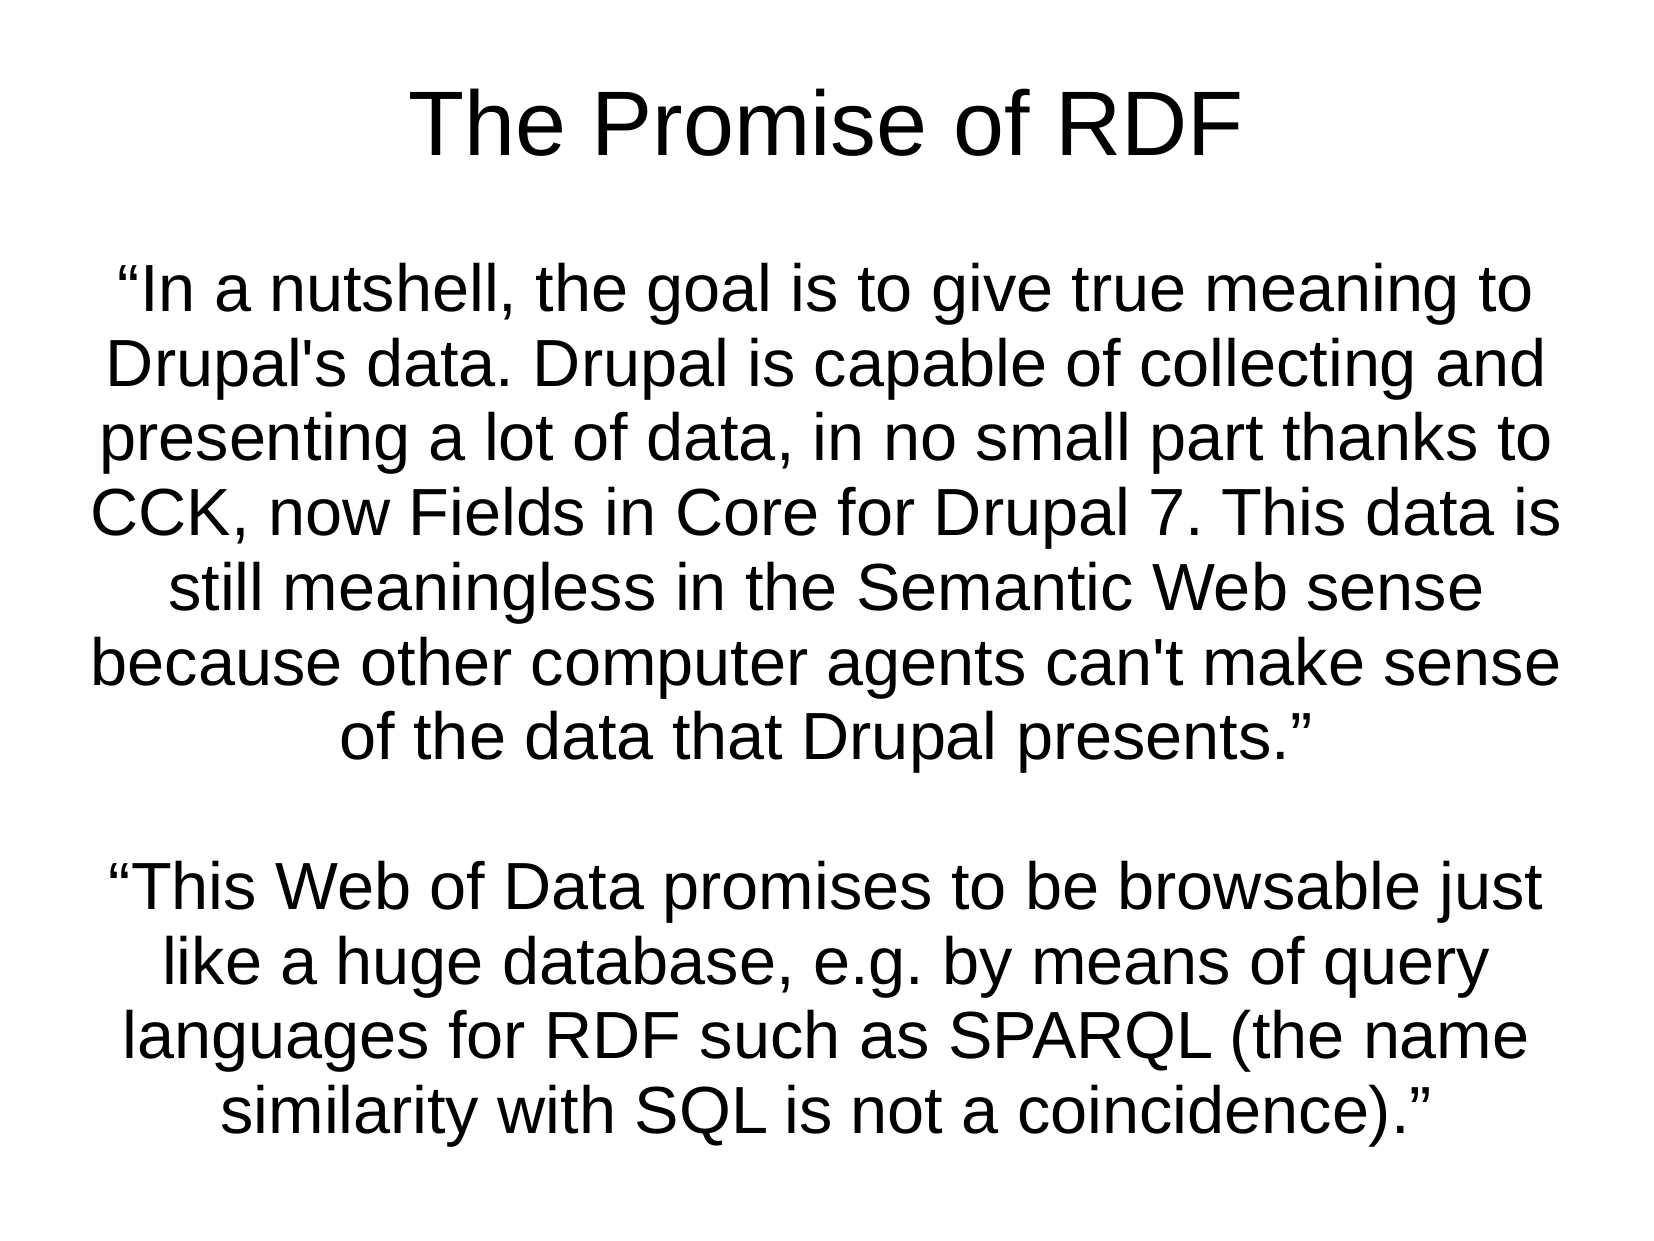

# The Promise of RDF
“In a nutshell, the goal is to give true meaning to Drupal's data. Drupal is capable of collecting and presenting a lot of data, in no small part thanks to CCK, now Fields in Core for Drupal 7. This data is still meaningless in the Semantic Web sense because other computer agents can't make sense of the data that Drupal presents.”
“This Web of Data promises to be browsable just like a huge database, e.g. by means of query languages for RDF such as SPARQL (the name similarity with SQL is not a coincidence).”